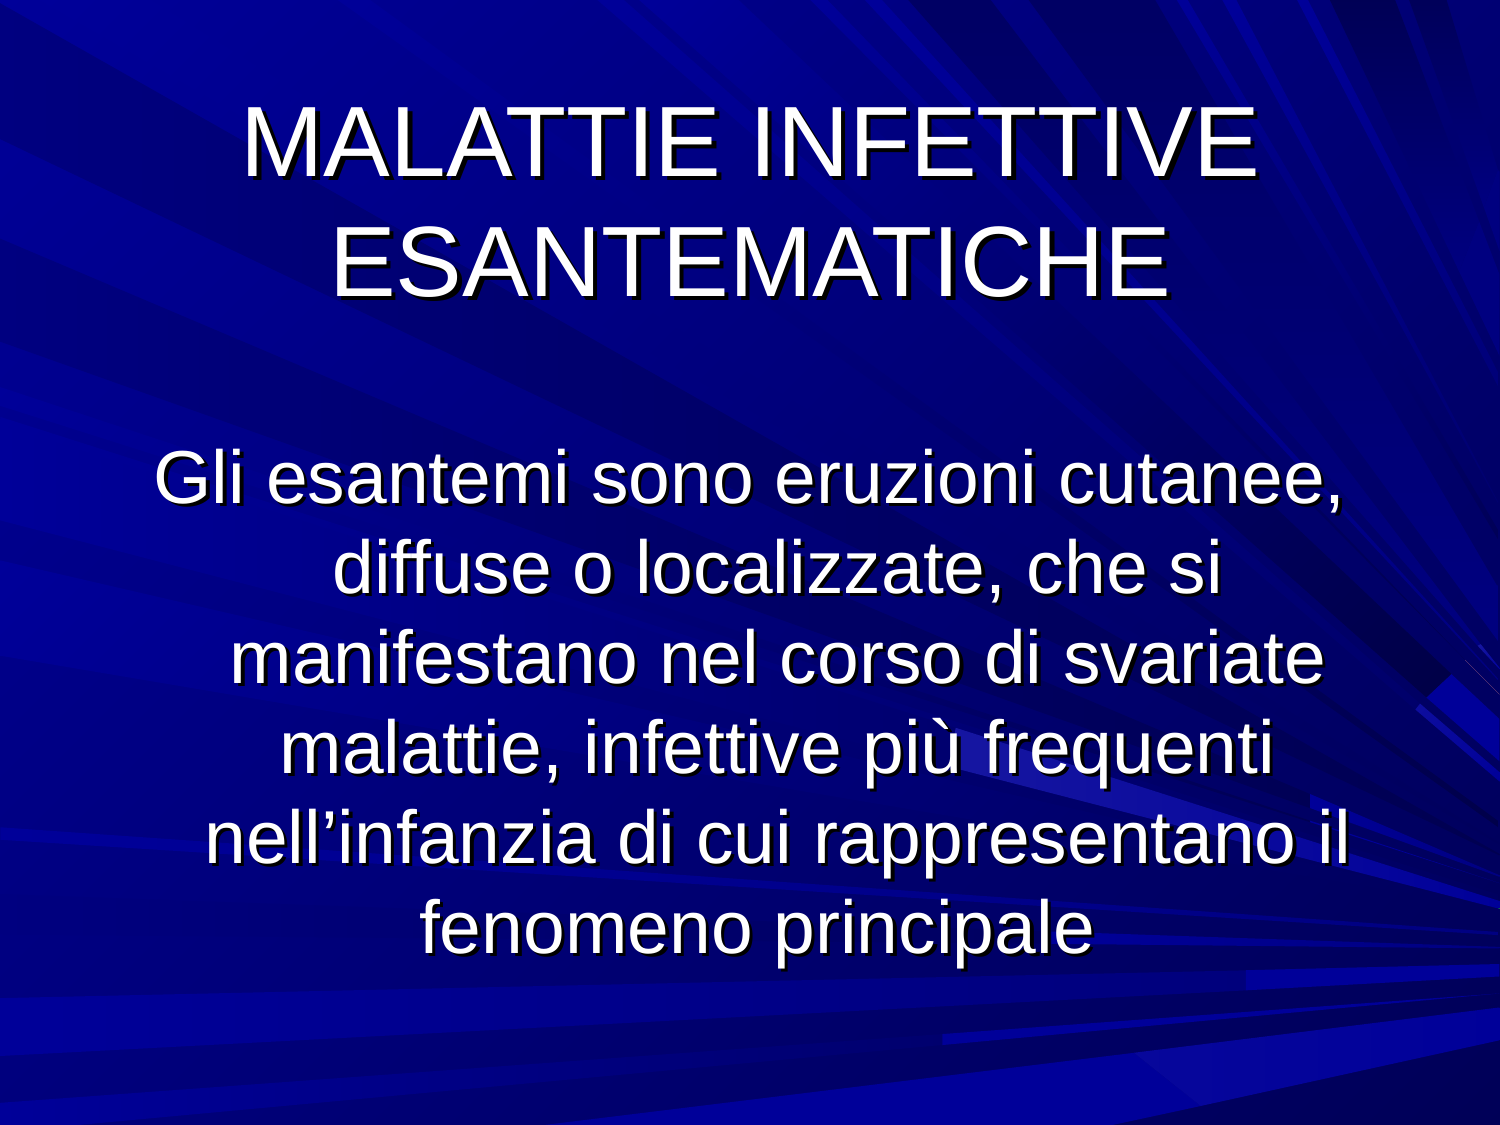

# MALATTIE INFETTIVE ESANTEMATICHE
Gli esantemi sono eruzioni cutanee, diffuse o localizzate, che si manifestano nel corso di svariate malattie, infettive più frequenti nell’infanzia di cui rappresentano il fenomeno principale